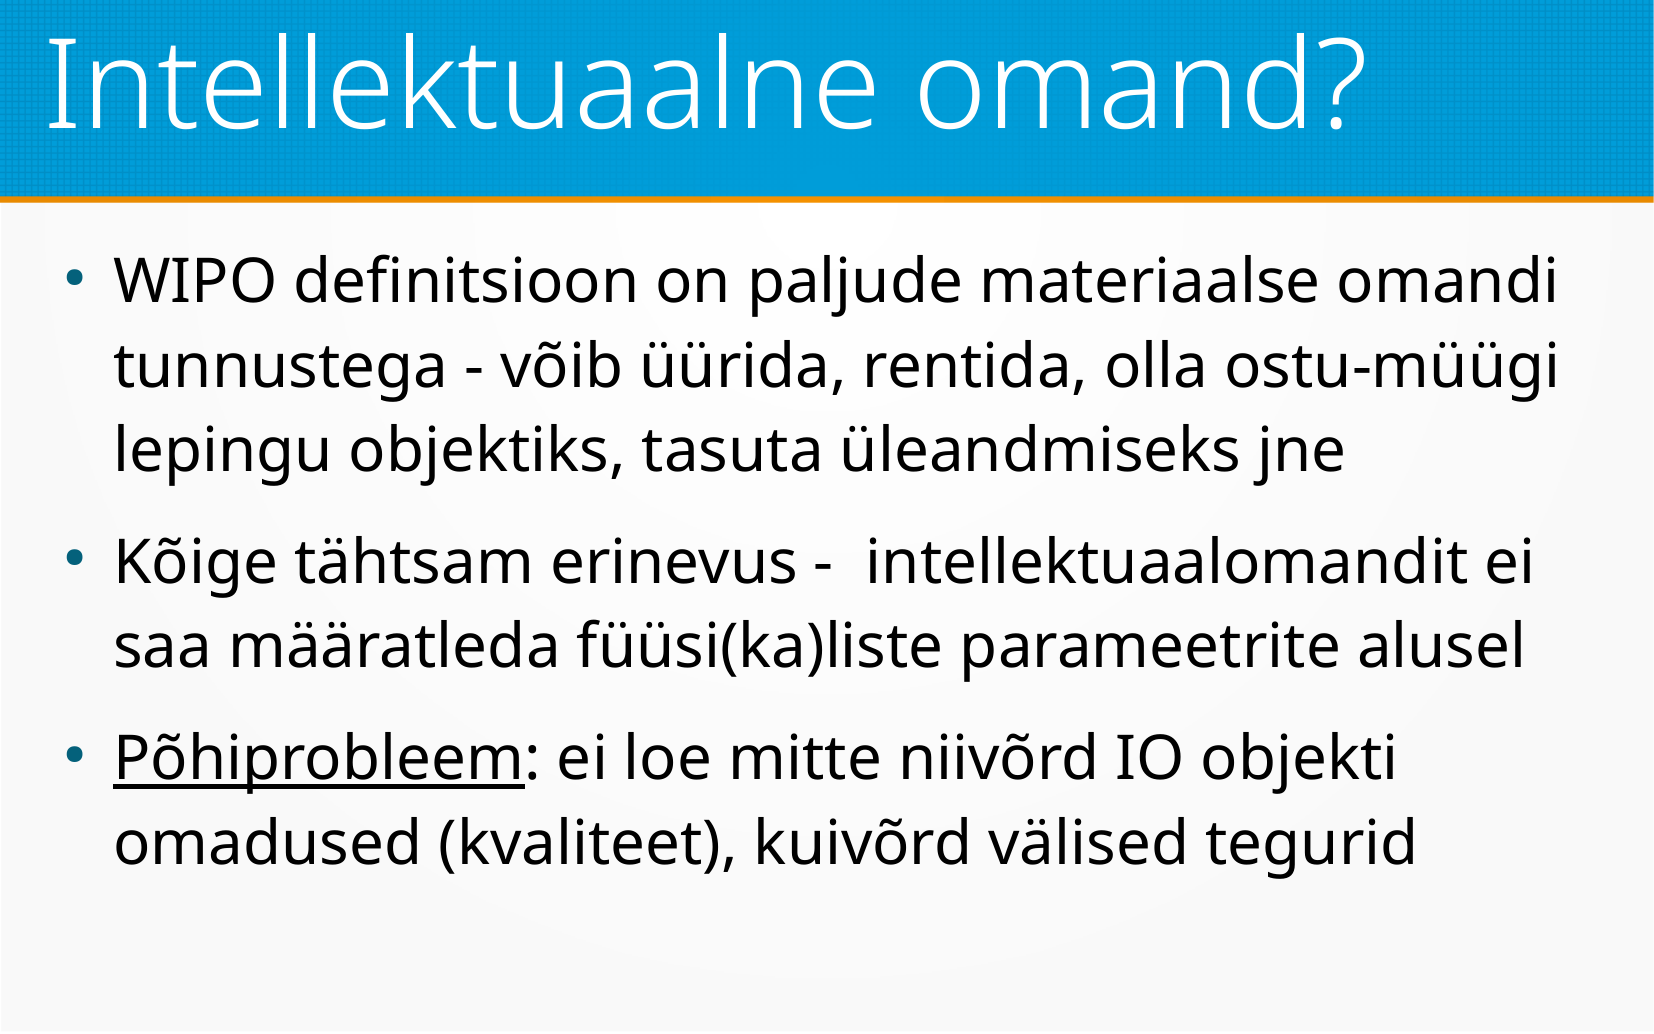

# Intellektuaalne omand?
WIPO definitsioon on paljude materiaalse omandi tunnustega - võib üürida, rentida, olla ostu-müügi lepingu objektiks, tasuta üleandmiseks jne
Kõige tähtsam erinevus - intellektuaalomandit ei saa määratleda füüsi(ka)liste parameetrite alusel
Põhiprobleem: ei loe mitte niivõrd IO objekti omadused (kvaliteet), kuivõrd välised tegurid